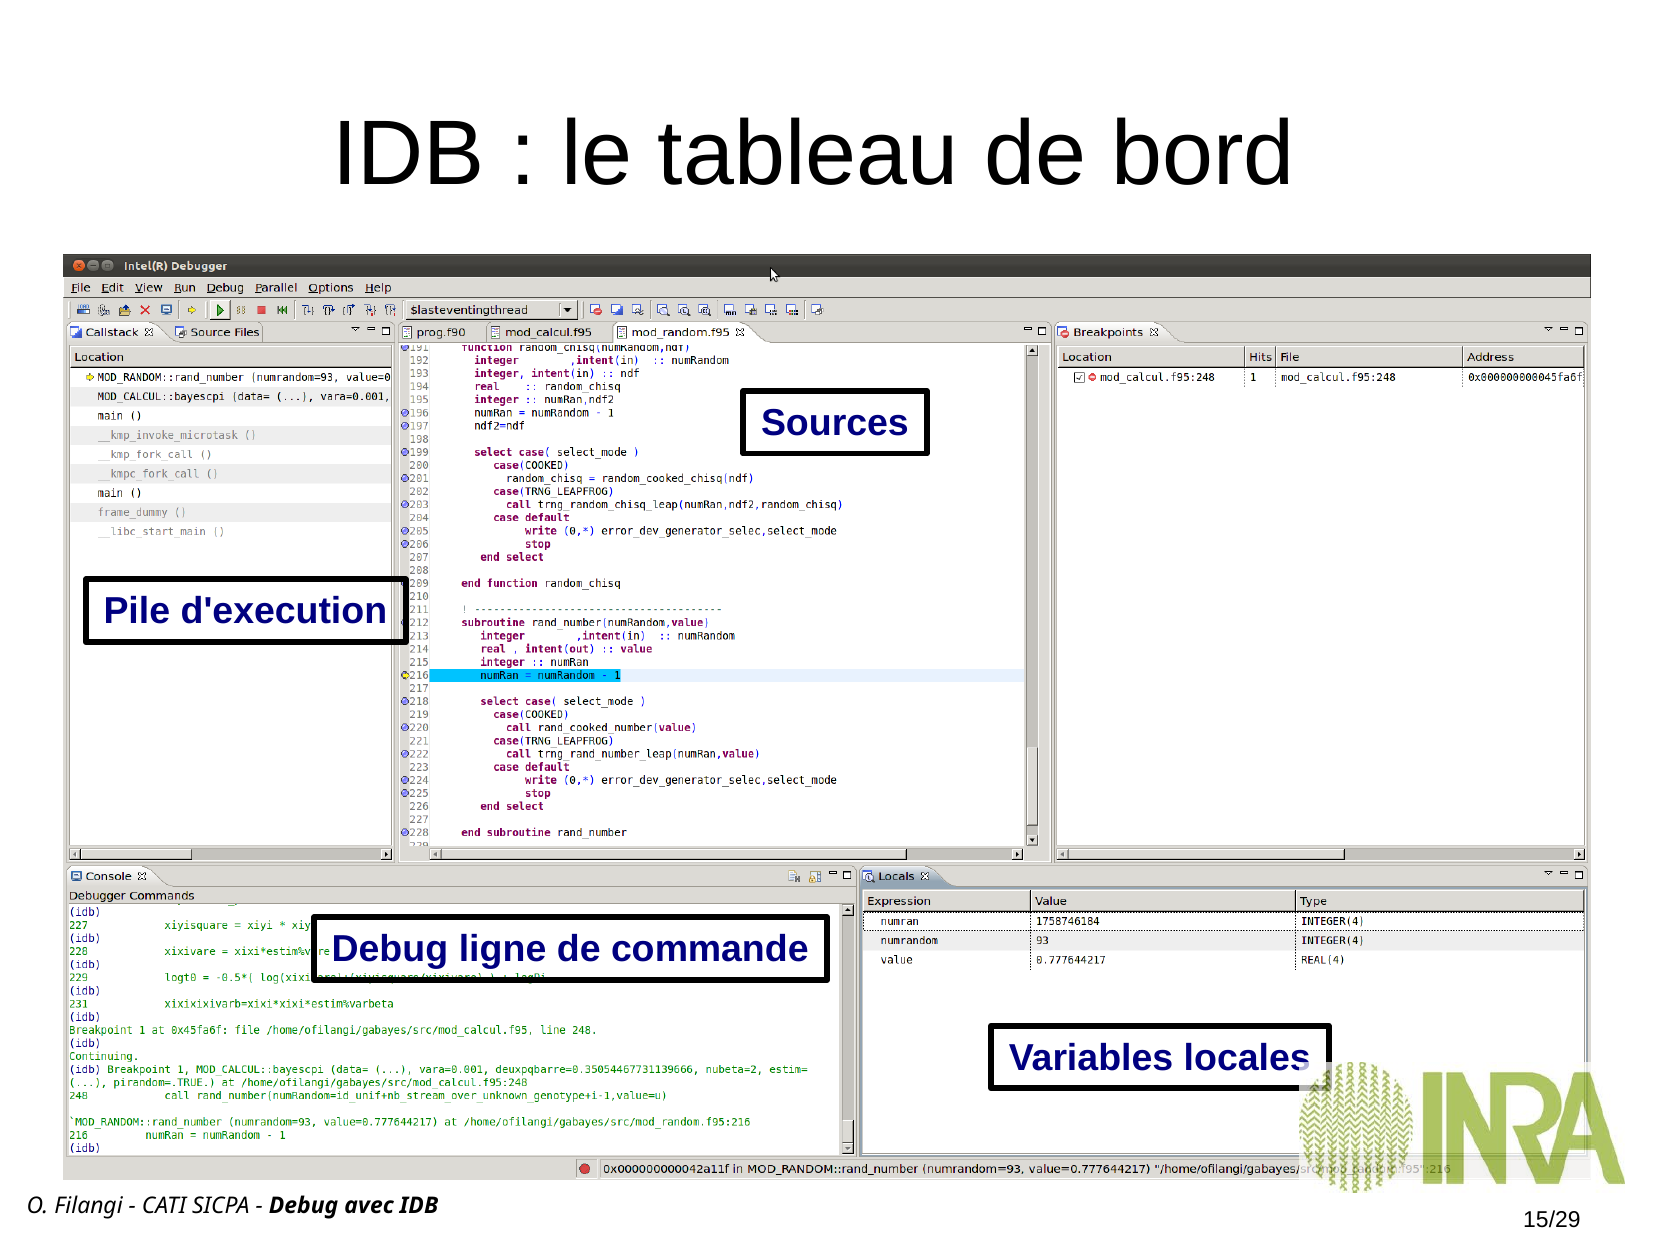

# IDB : le tableau de bord
Sources
Pile d'execution
Debug ligne de commande
Variables locales
 O. Filangi - CATI SICPA - Debug avec IDB